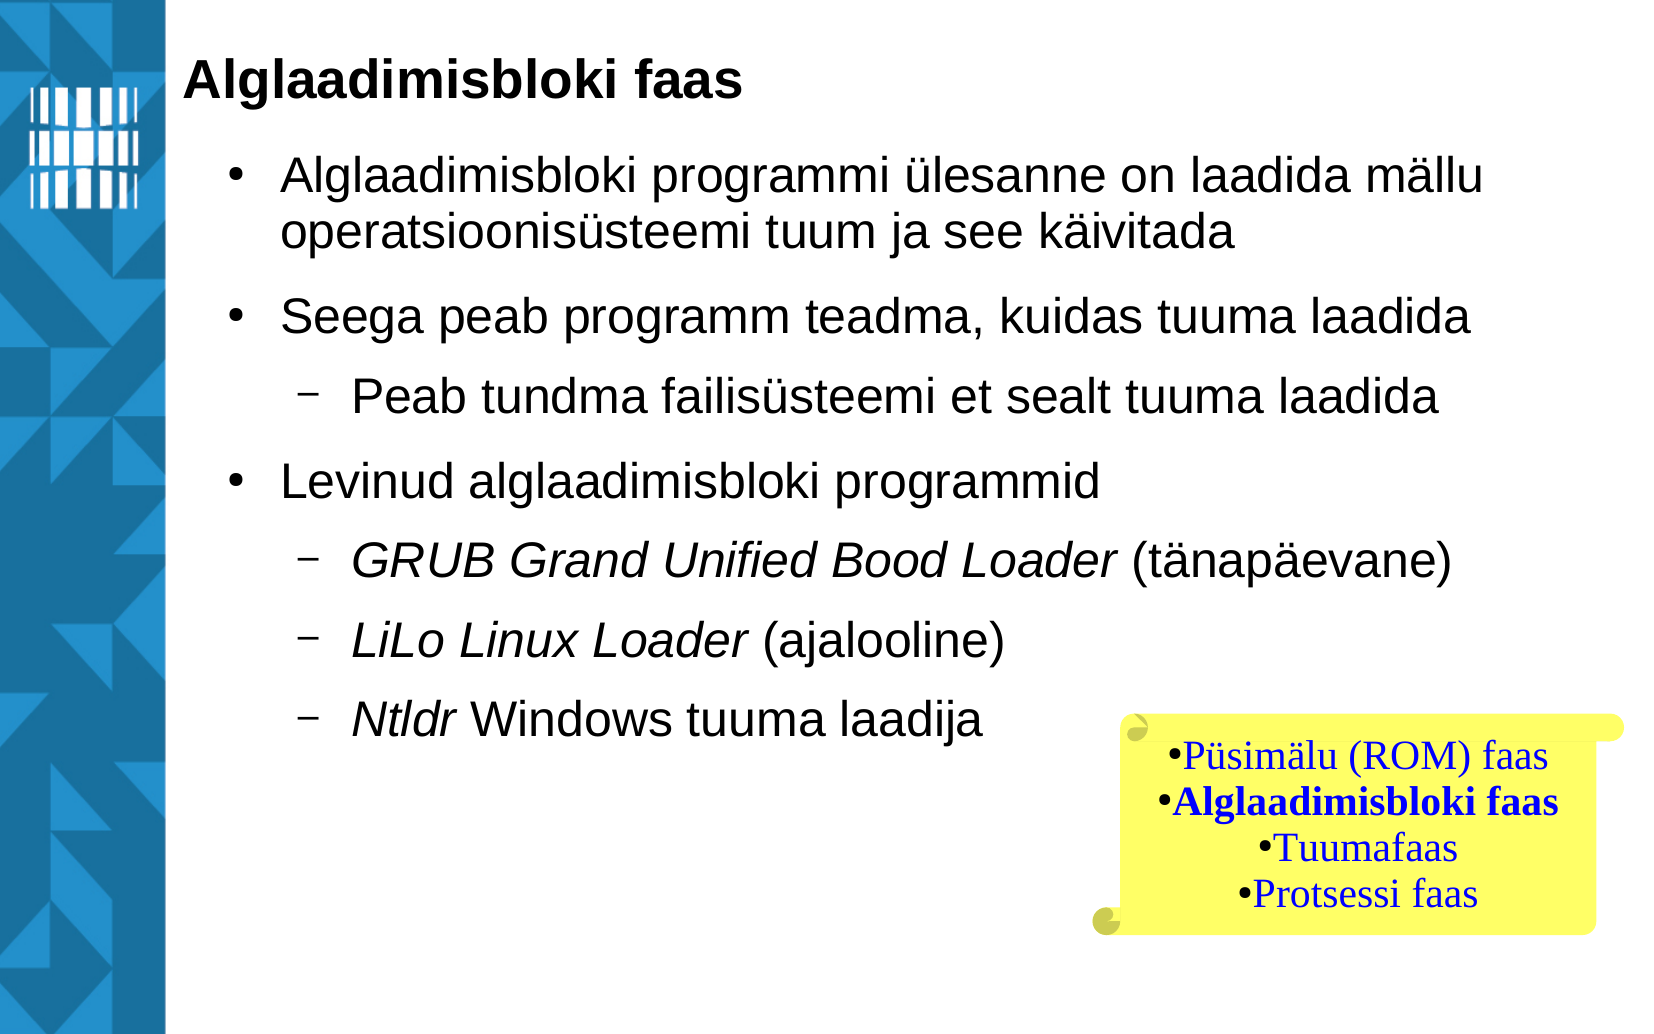

# Alglaadimisbloki faas
Alglaadimisbloki programmi ülesanne on laadida mällu operatsioonisüsteemi tuum ja see käivitada
Seega peab programm teadma, kuidas tuuma laadida
Peab tundma failisüsteemi et sealt tuuma laadida
Levinud alglaadimisbloki programmid
GRUB Grand Unified Bood Loader (tänapäevane)
LiLo Linux Loader (ajalooline)
Ntldr Windows tuuma laadija
Püsimälu (ROM) faas
Alglaadimisbloki faas
Tuumafaas
Protsessi faas